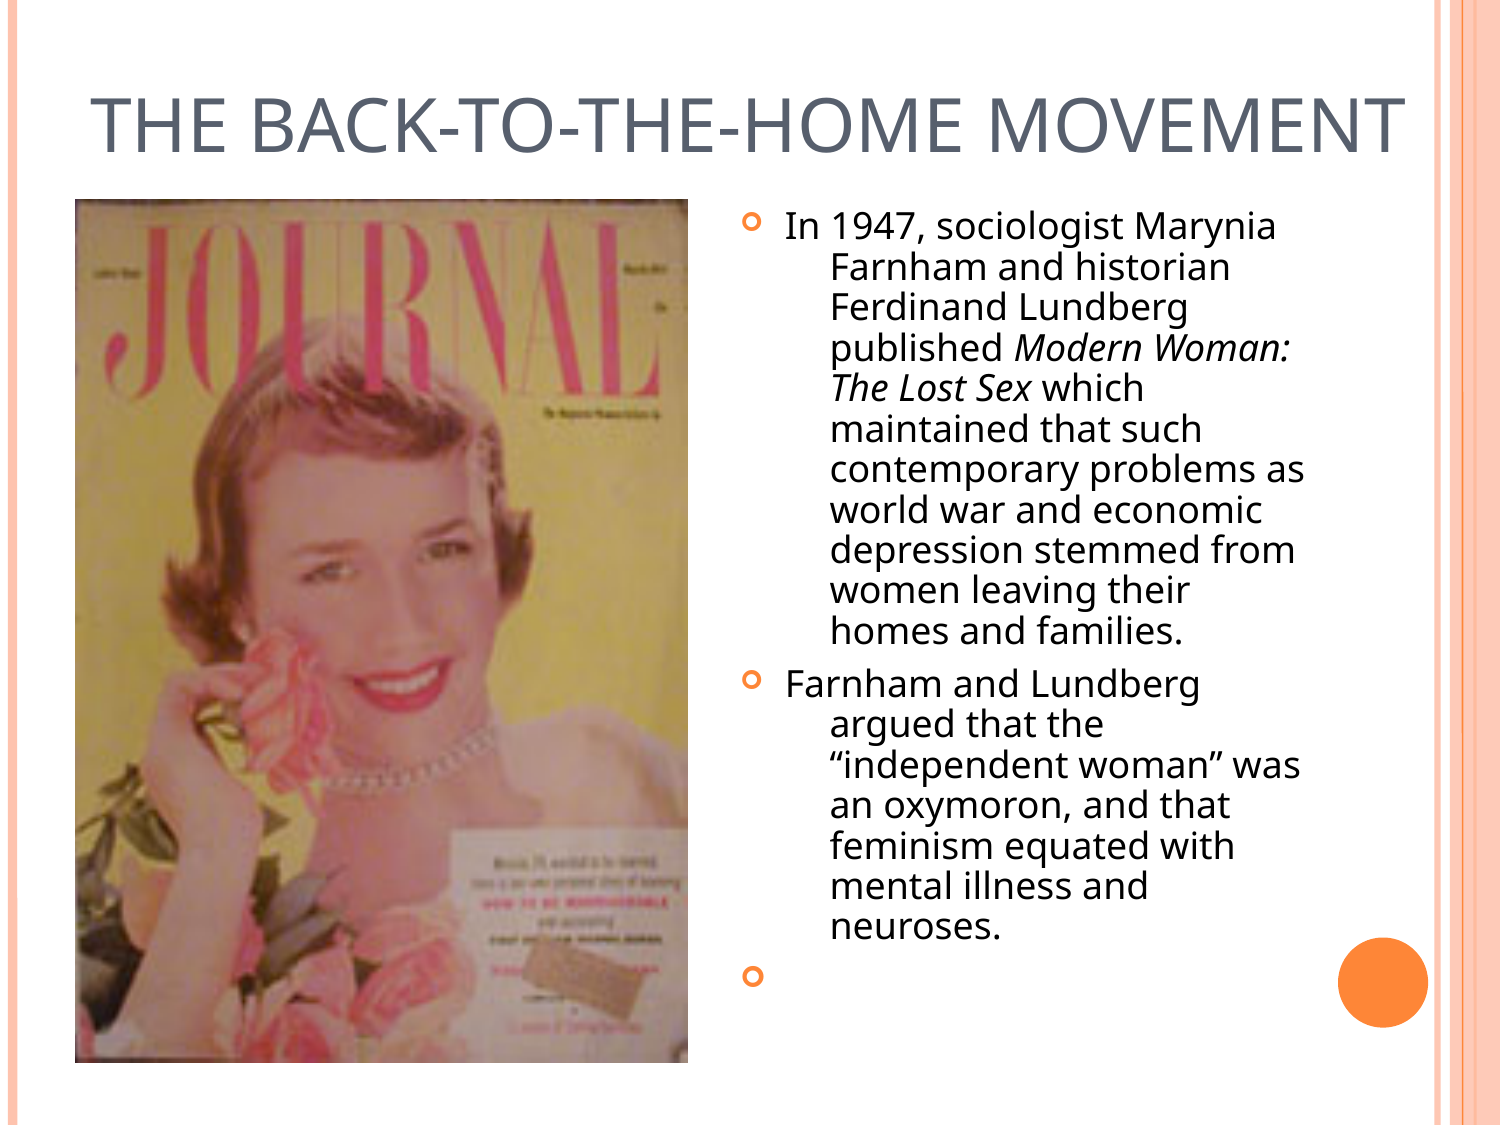

# The Back-to-the-Home Movement
In 1947, sociologist Marynia Farnham and historian Ferdinand Lundberg published Modern Woman: The Lost Sex which maintained that such contemporary problems as world war and economic depression stemmed from women leaving their homes and families.
Farnham and Lundberg argued that the “independent woman” was an oxymoron, and that feminism equated with mental illness and neuroses.